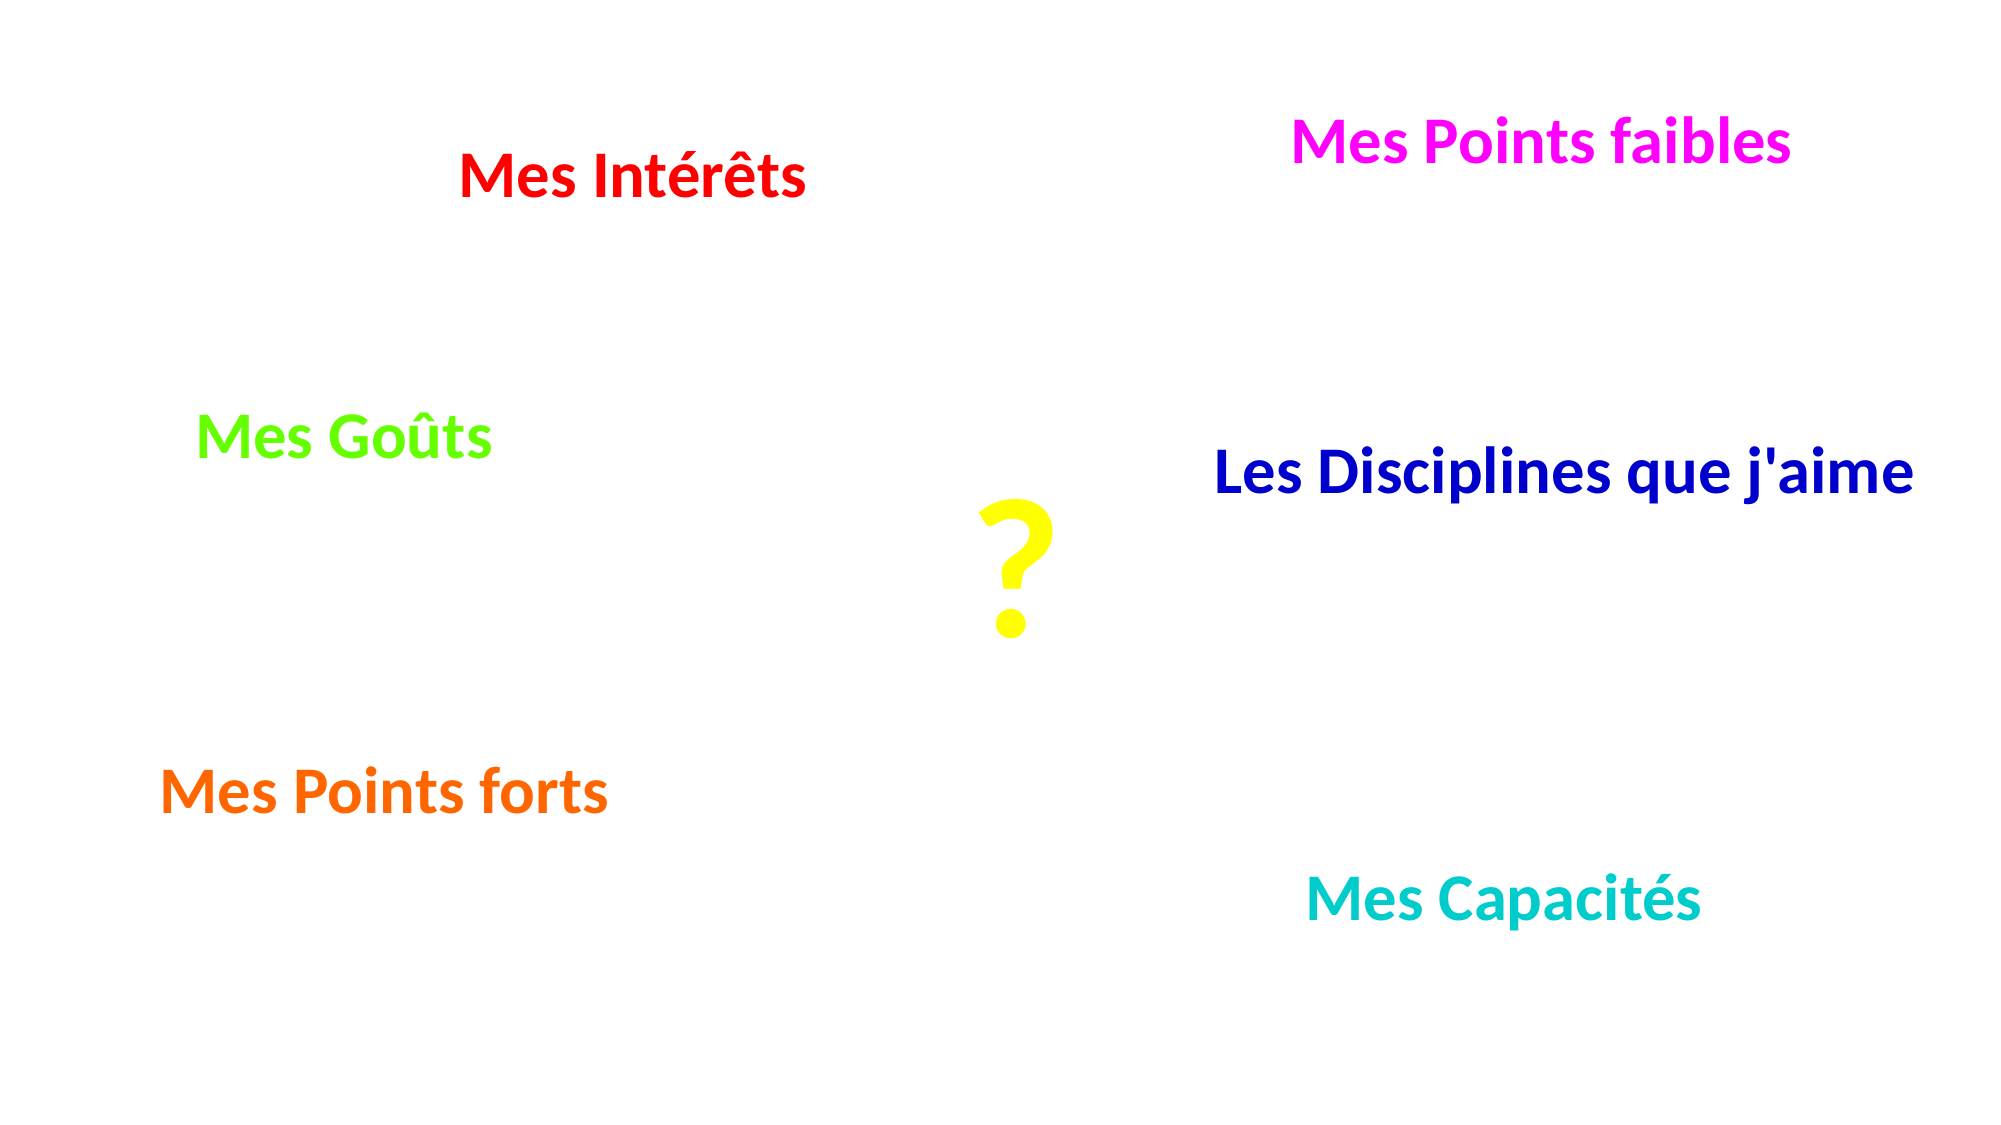

# ?
Mes Points faibles
 Mes Intérêts
 Mes Goûts
 Les Disciplines que j'aime
 Mes Points forts
 Mes Capacités